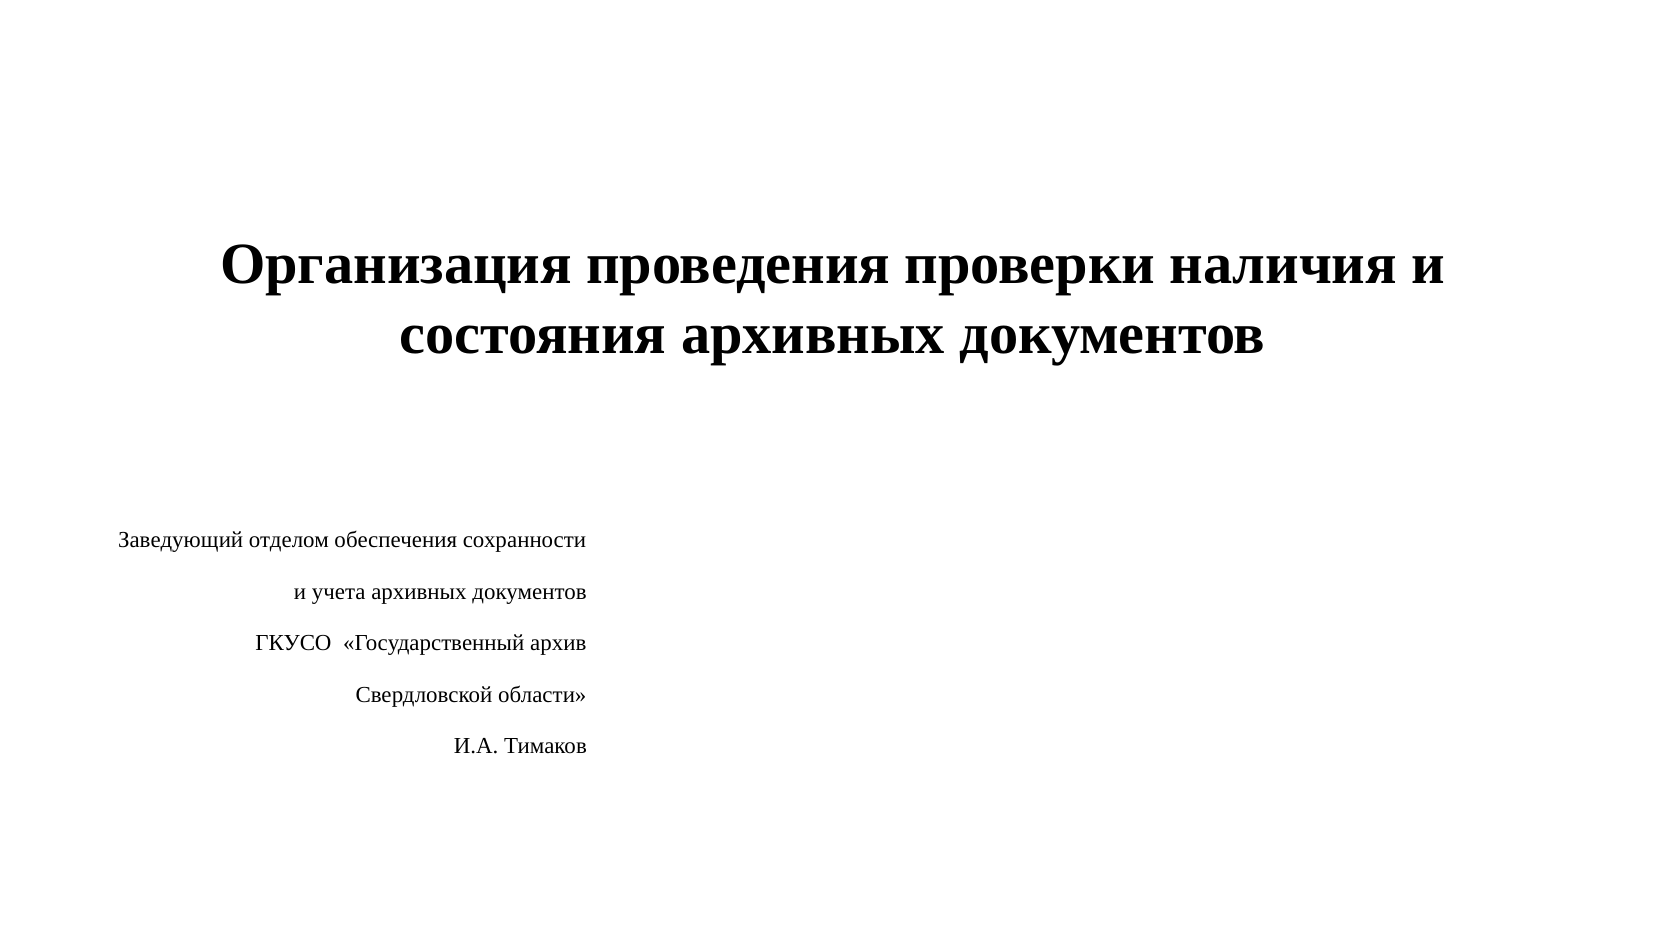

# Организация проведения проверки наличия и состояния архивных документов
Заведующий отделом обеспечения сохранности
и учета архивных документов
 ГКУСО «Государственный архив
Свердловской области»
И.А. Тимаков